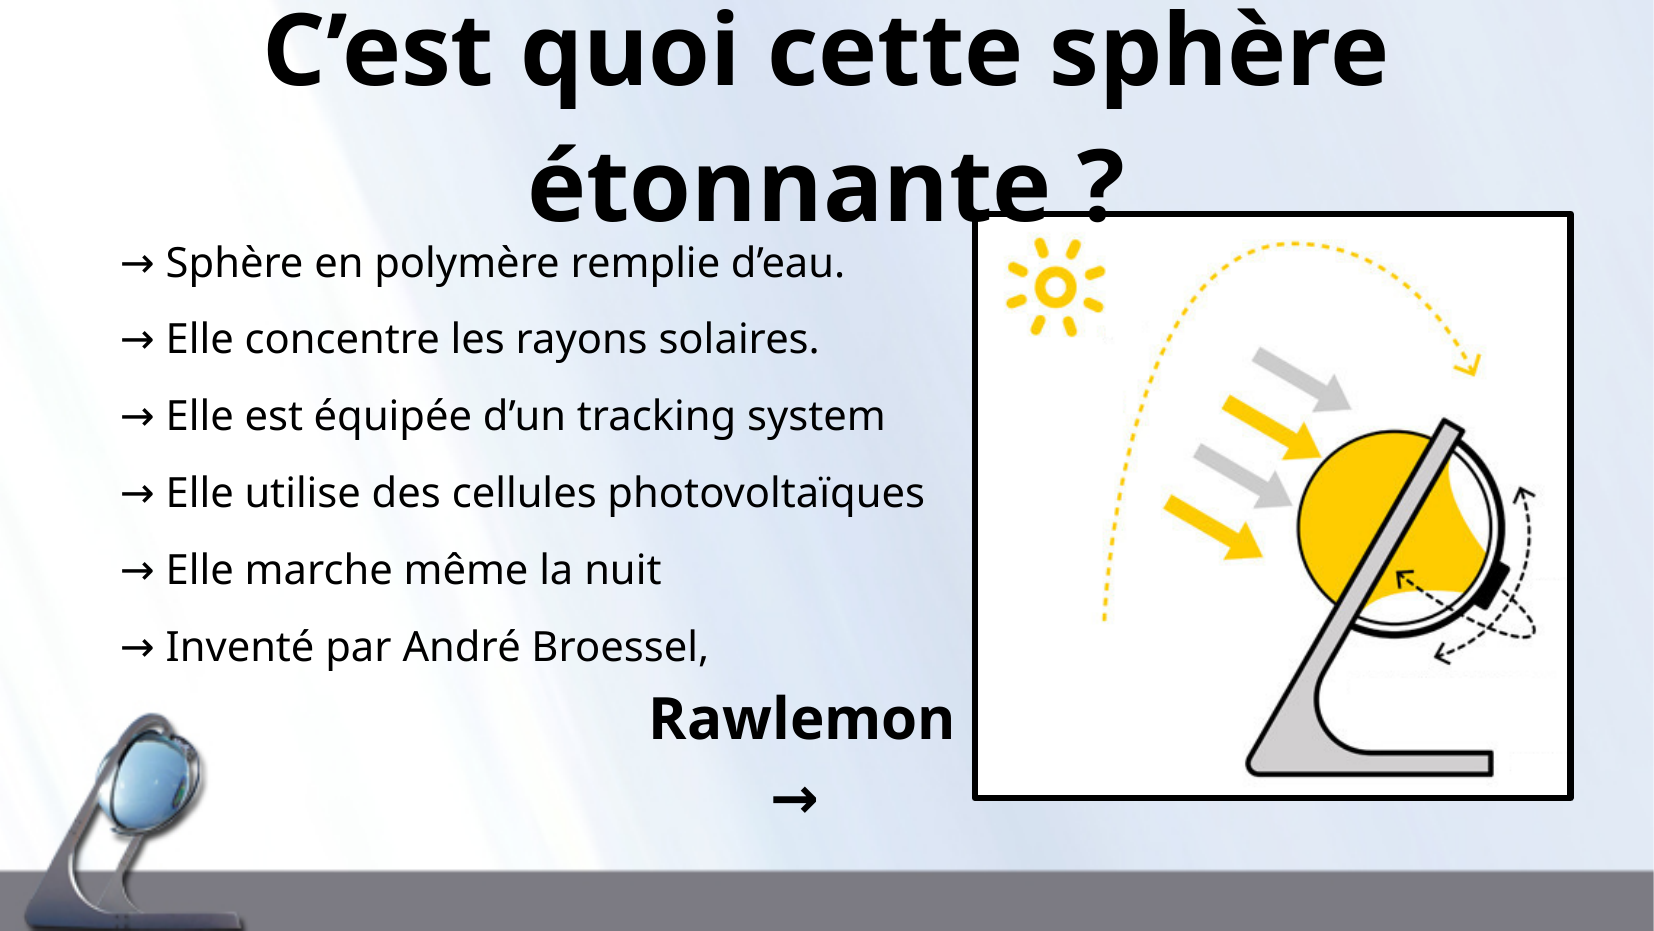

# C’est quoi cette sphère étonnante ?
→ Sphère en polymère remplie d’eau.
→ Elle concentre les rayons solaires.
→ Elle est équipée d’un tracking system
→ Elle utilise des cellules photovoltaïques
→ Elle marche même la nuit
→ Inventé par André Broessel,
Rawlemon →